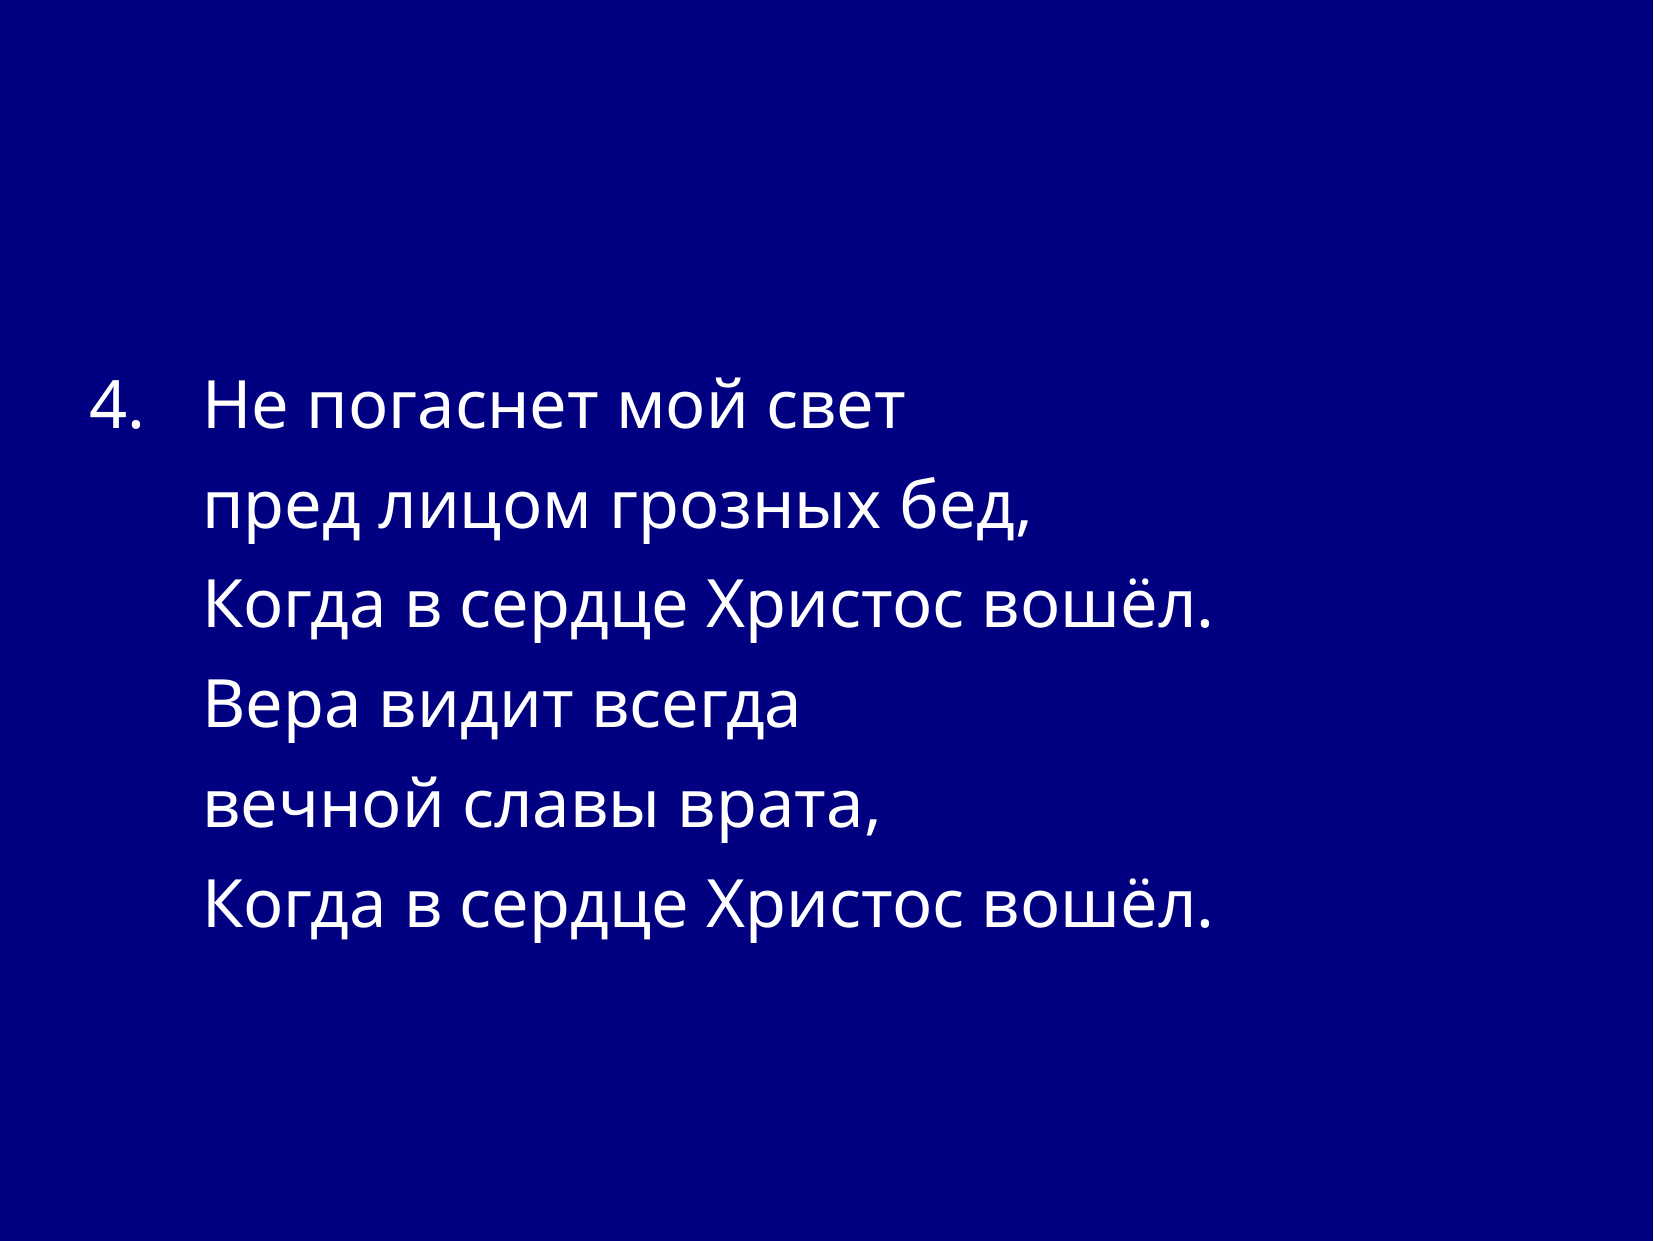

4.	Не погаснет мой свет
	пред лицом грозных бед,
	Когда в сердце Христос вошёл.
	Вера видит всегда
	вечной славы врата,
	Когда в сердце Христос вошёл.